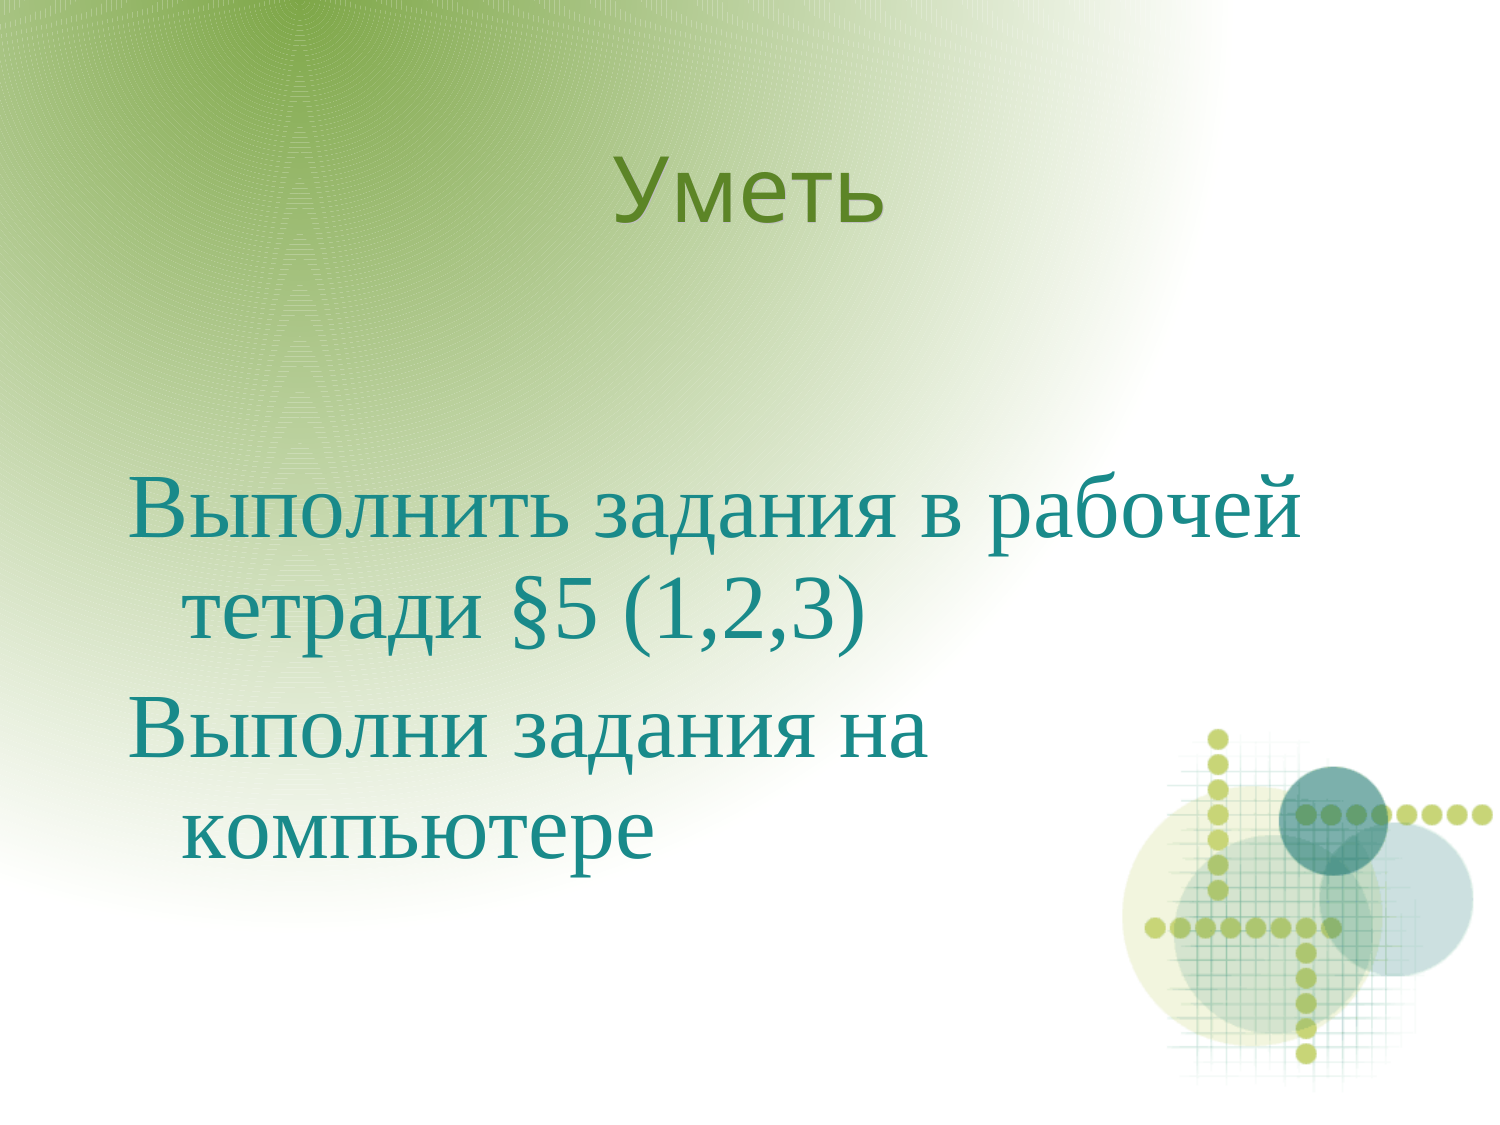

# Уметь
Выполнить задания в рабочей тетради §5 (1,2,3)
Выполни задания на компьютере